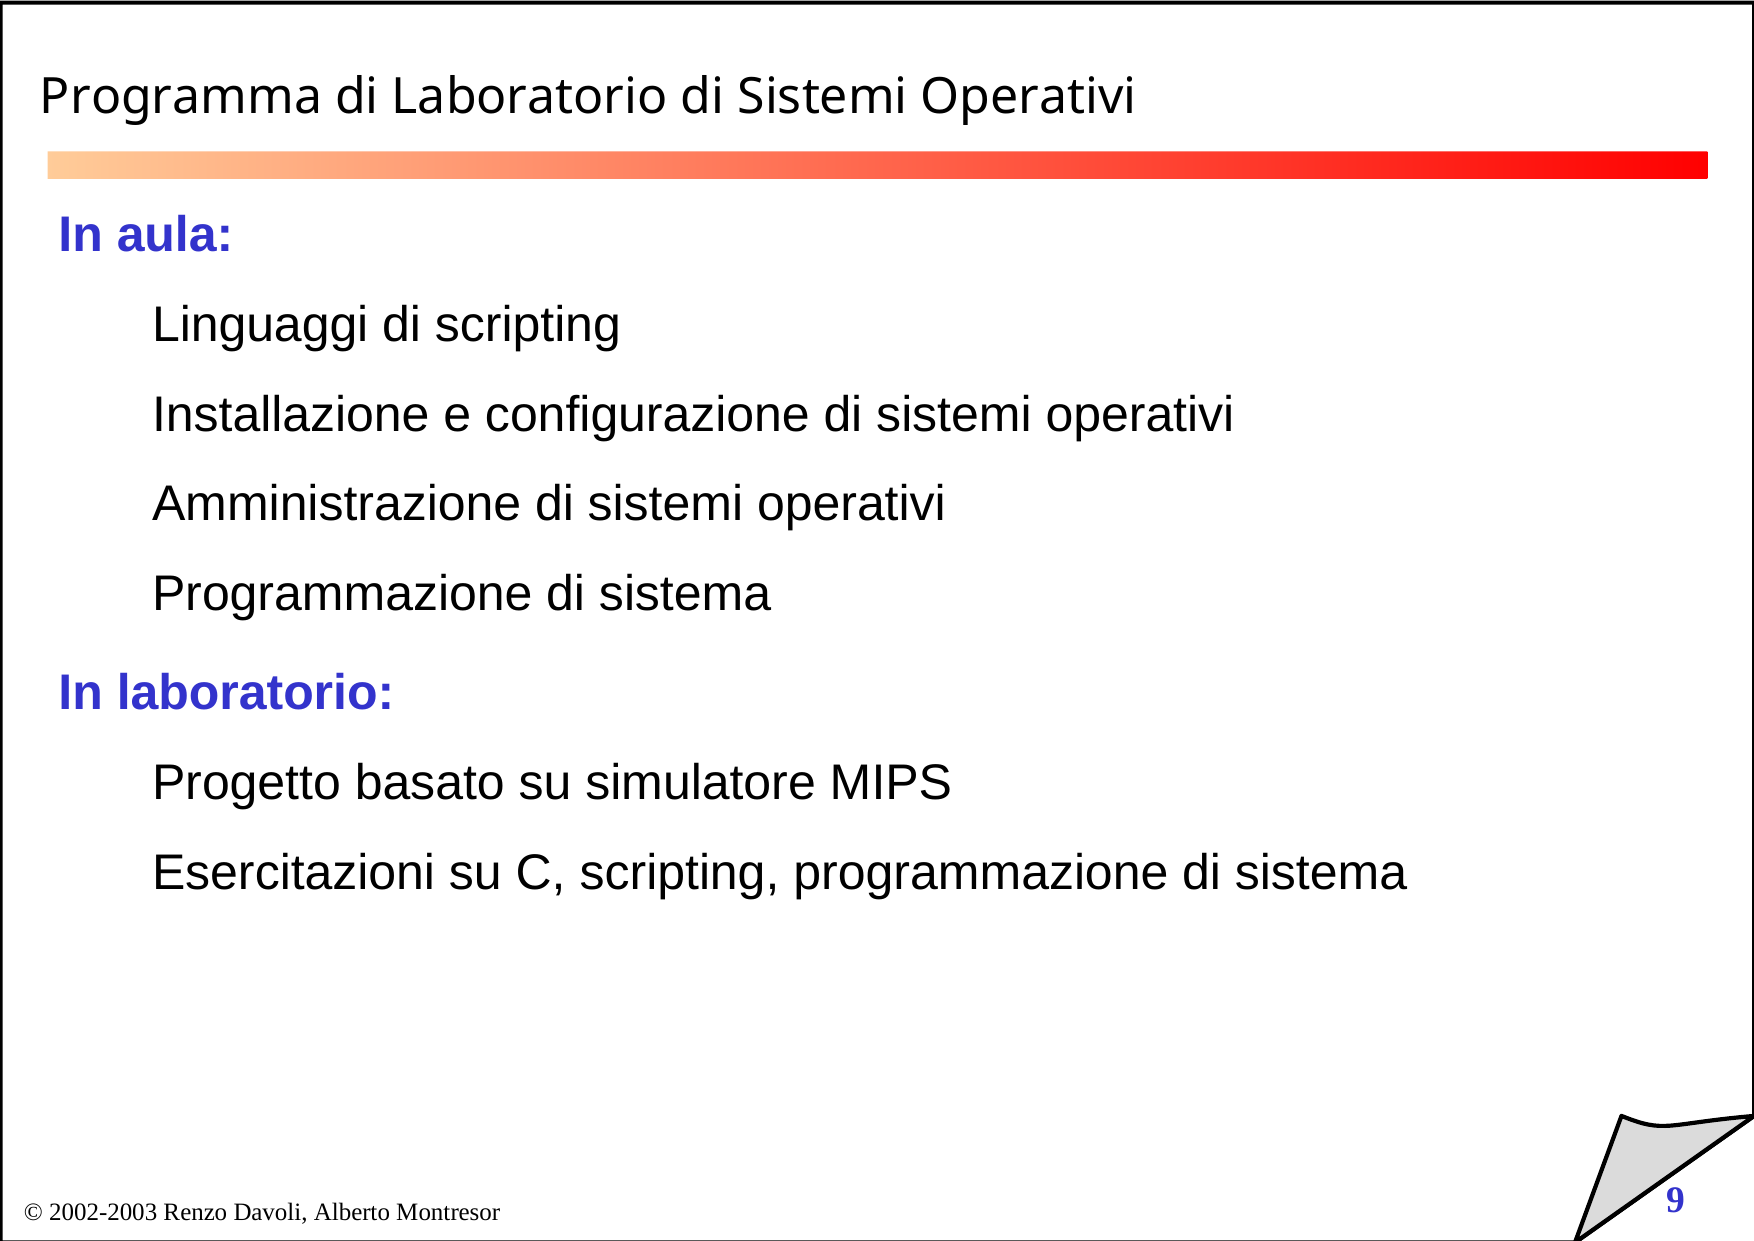

# Programma di Laboratorio di Sistemi Operativi
In aula:
Linguaggi di scripting
Installazione e configurazione di sistemi operativi
Amministrazione di sistemi operativi
Programmazione di sistema
In laboratorio:
Progetto basato su simulatore MIPS
Esercitazioni su C, scripting, programmazione di sistema